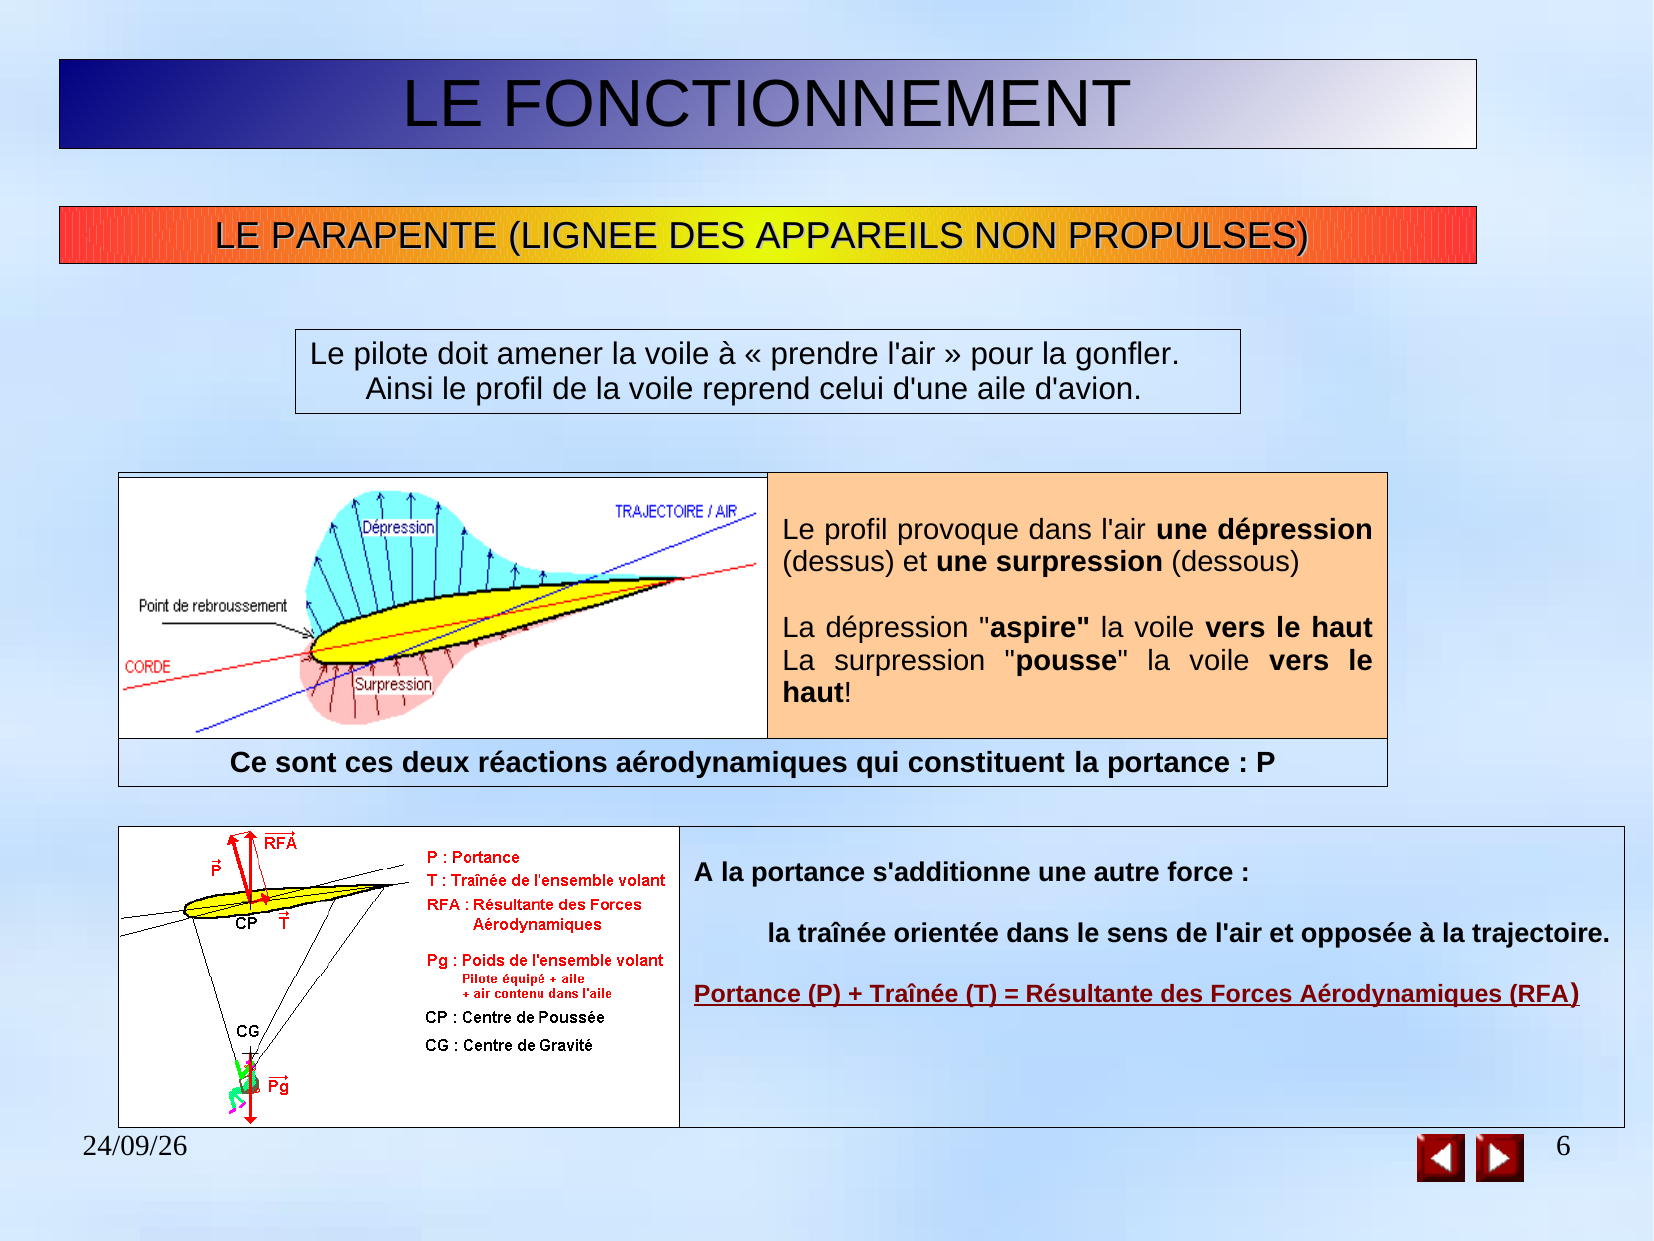

LE FONCTIONNEMENT
LE PARAPENTE (LIGNEE DES APPAREILS NON PROPULSES)
Le pilote doit amener la voile à « prendre l'air » pour la gonfler.
 Ainsi le profil de la voile reprend celui d'une aile d'avion.
Le profil provoque dans l'air une dépression (dessus) et une surpression (dessous)
La dépression "aspire" la voile vers le haut
La surpression "pousse" la voile vers le haut!
Ce sont ces deux réactions aérodynamiques qui constituent la portance : P
A la portance s'additionne une autre force :
	la traînée orientée dans le sens de l'air et opposée à la trajectoire.
Portance (P) + Traînée (T) = Résultante des Forces Aérodynamiques (RFA)
6
LIGNEE DES APPAREILS A POUSSEE : AVION A REACTION